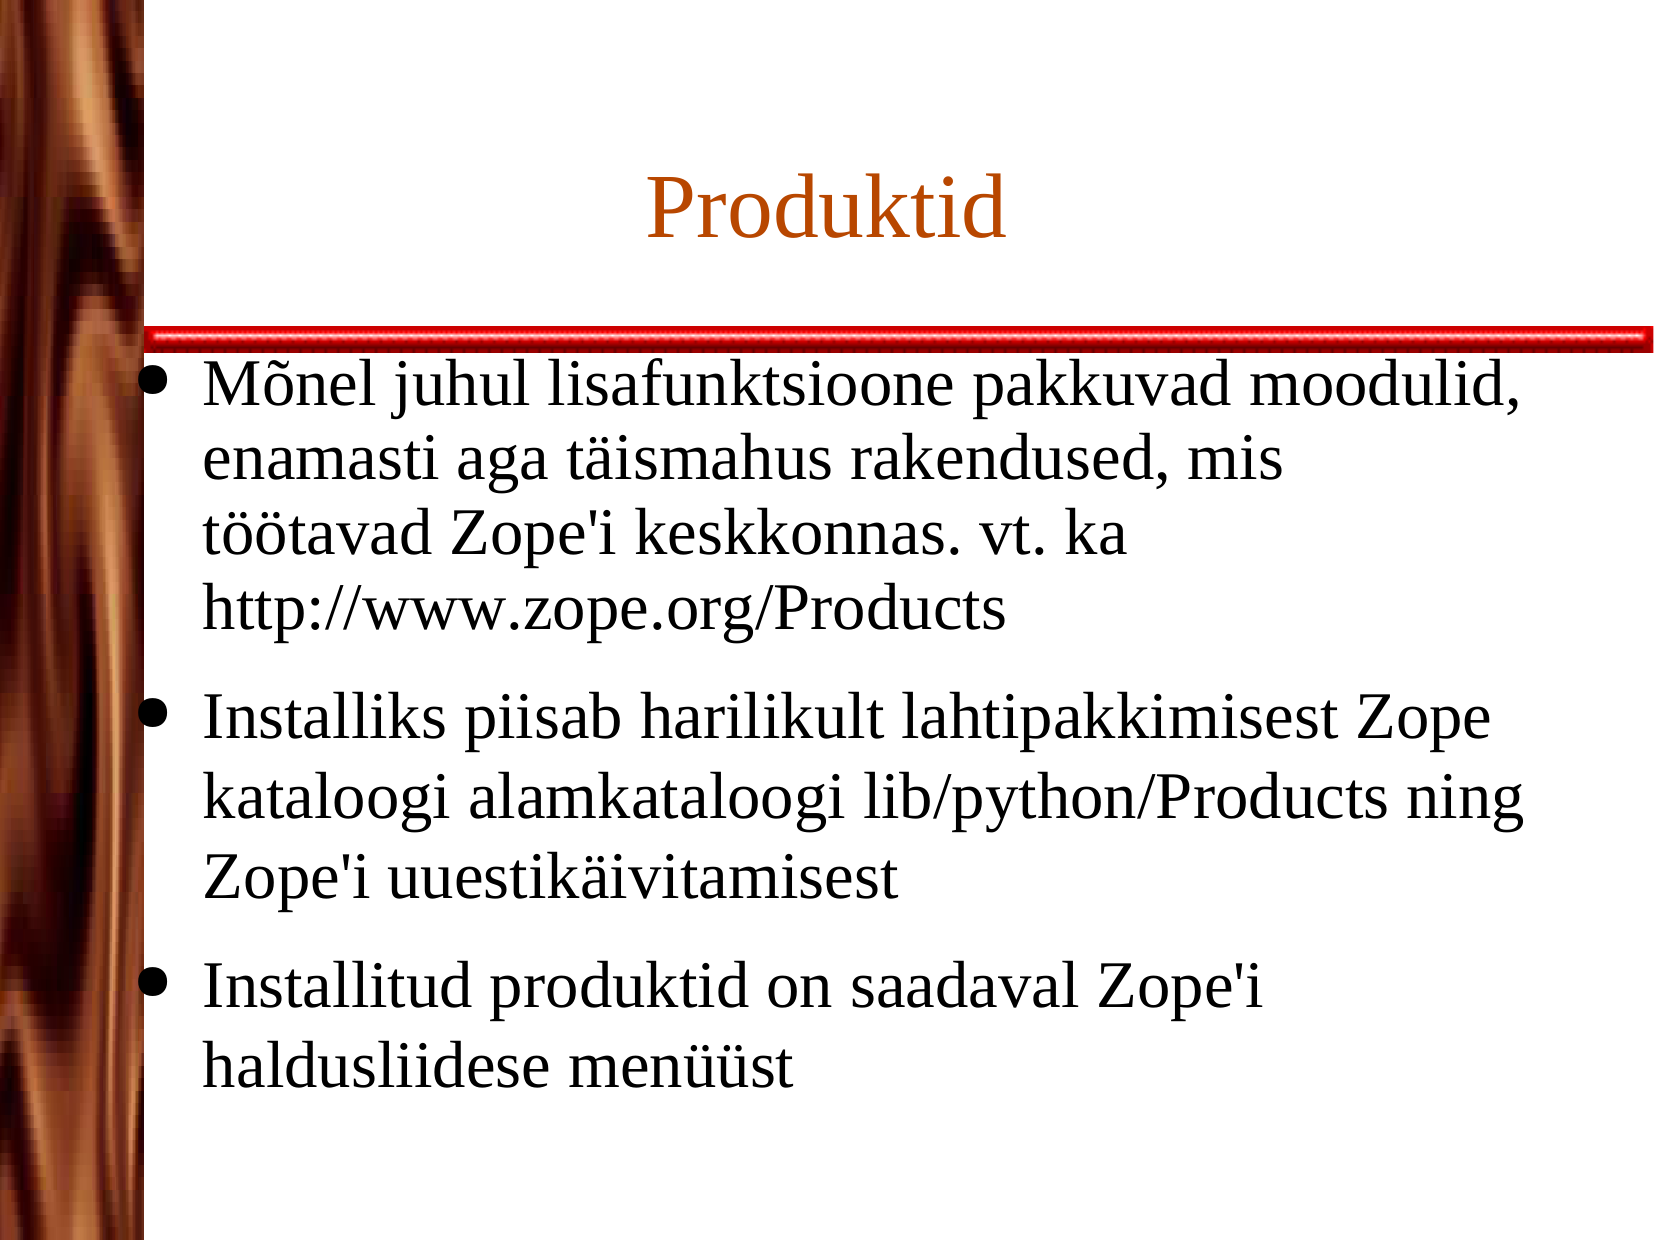

# Produktid
Mõnel juhul lisafunktsioone pakkuvad moodulid, enamasti aga täismahus rakendused, mis töötavad Zope'i keskkonnas. vt. ka http://www.zope.org/Products
Installiks piisab harilikult lahtipakkimisest Zope kataloogi alamkataloogi lib/python/Products ning Zope'i uuestikäivitamisest
Installitud produktid on saadaval Zope'i haldusliidese menüüst